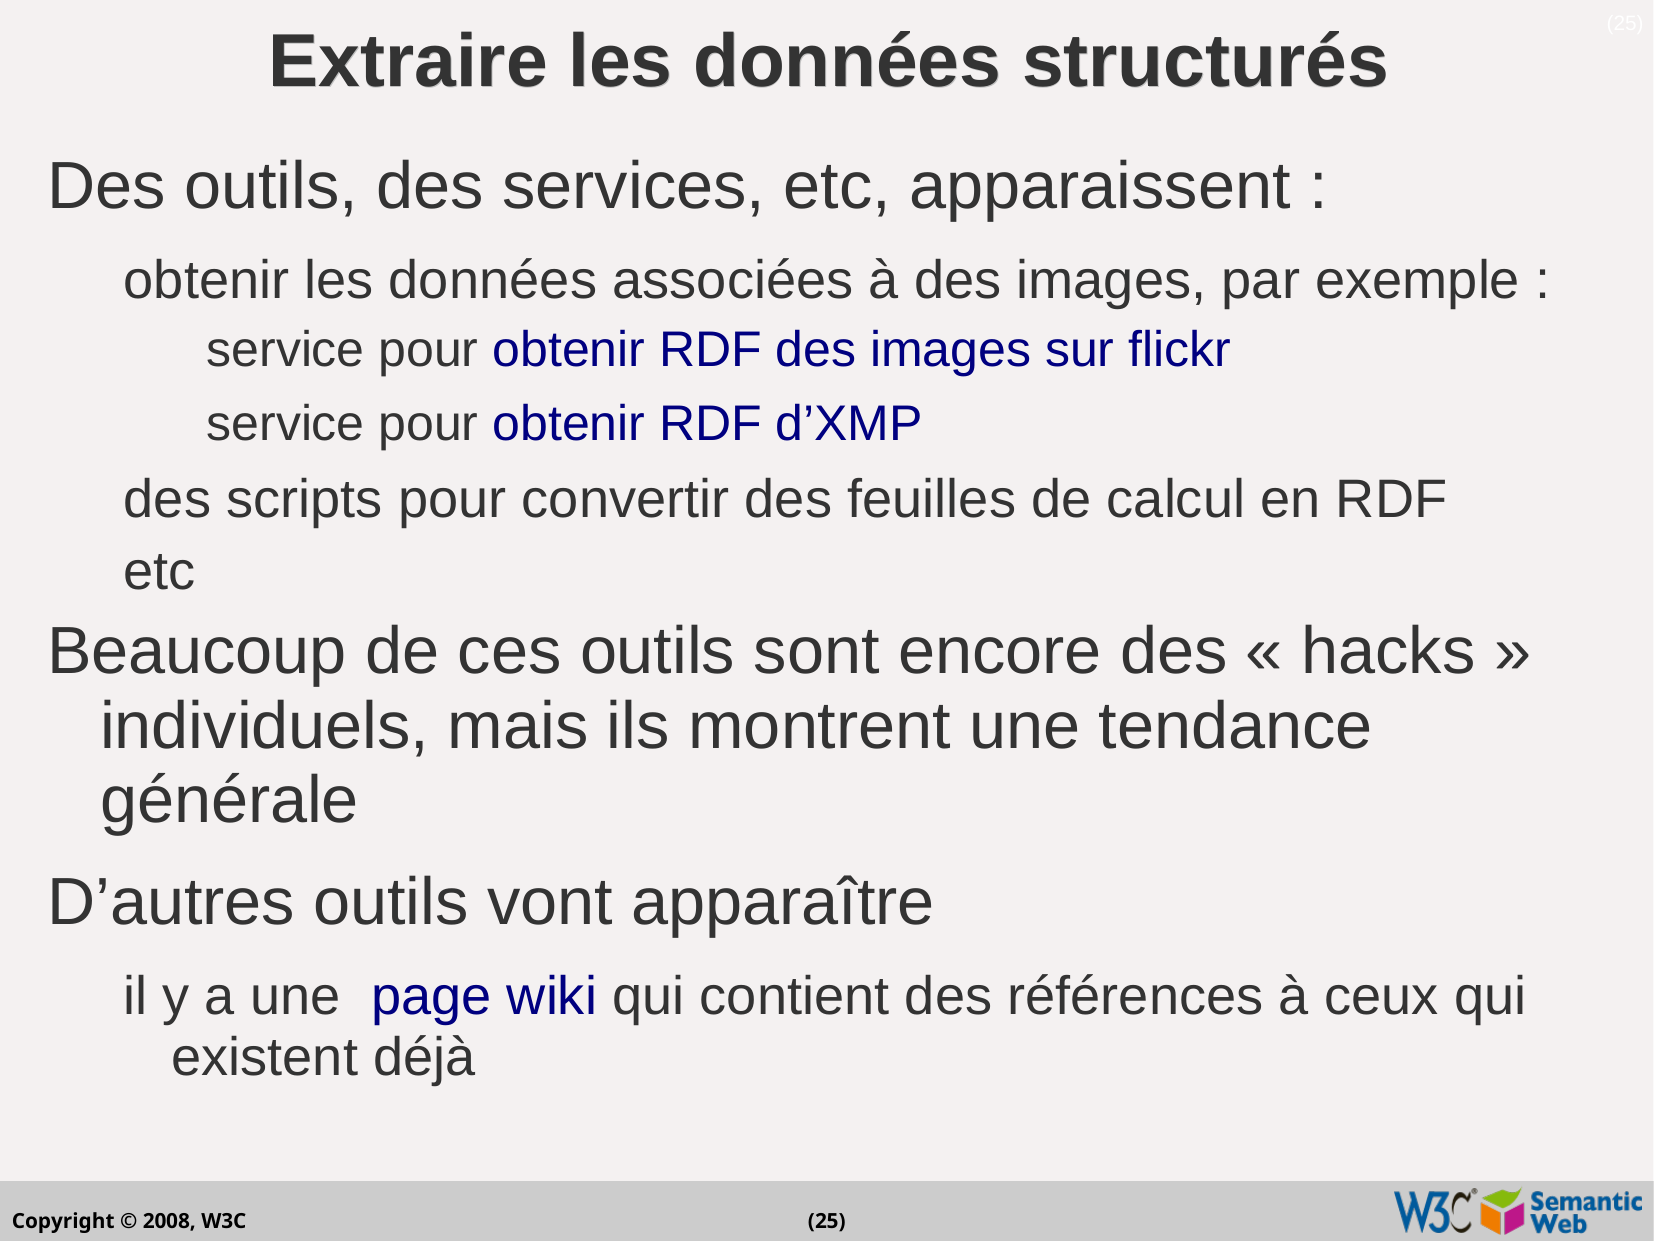

# Extraire les données structurés
Des outils, des services, etc, apparaissent :
obtenir les données associées à des images, par exemple :
service pour obtenir RDF des images sur flickr
service pour obtenir RDF d’XMP
des scripts pour convertir des feuilles de calcul en RDF
etc
Beaucoup de ces outils sont encore des « hacks » individuels, mais ils montrent une tendance générale
D’autres outils vont apparaître
il y a une page wiki qui contient des références à ceux qui existent déjà